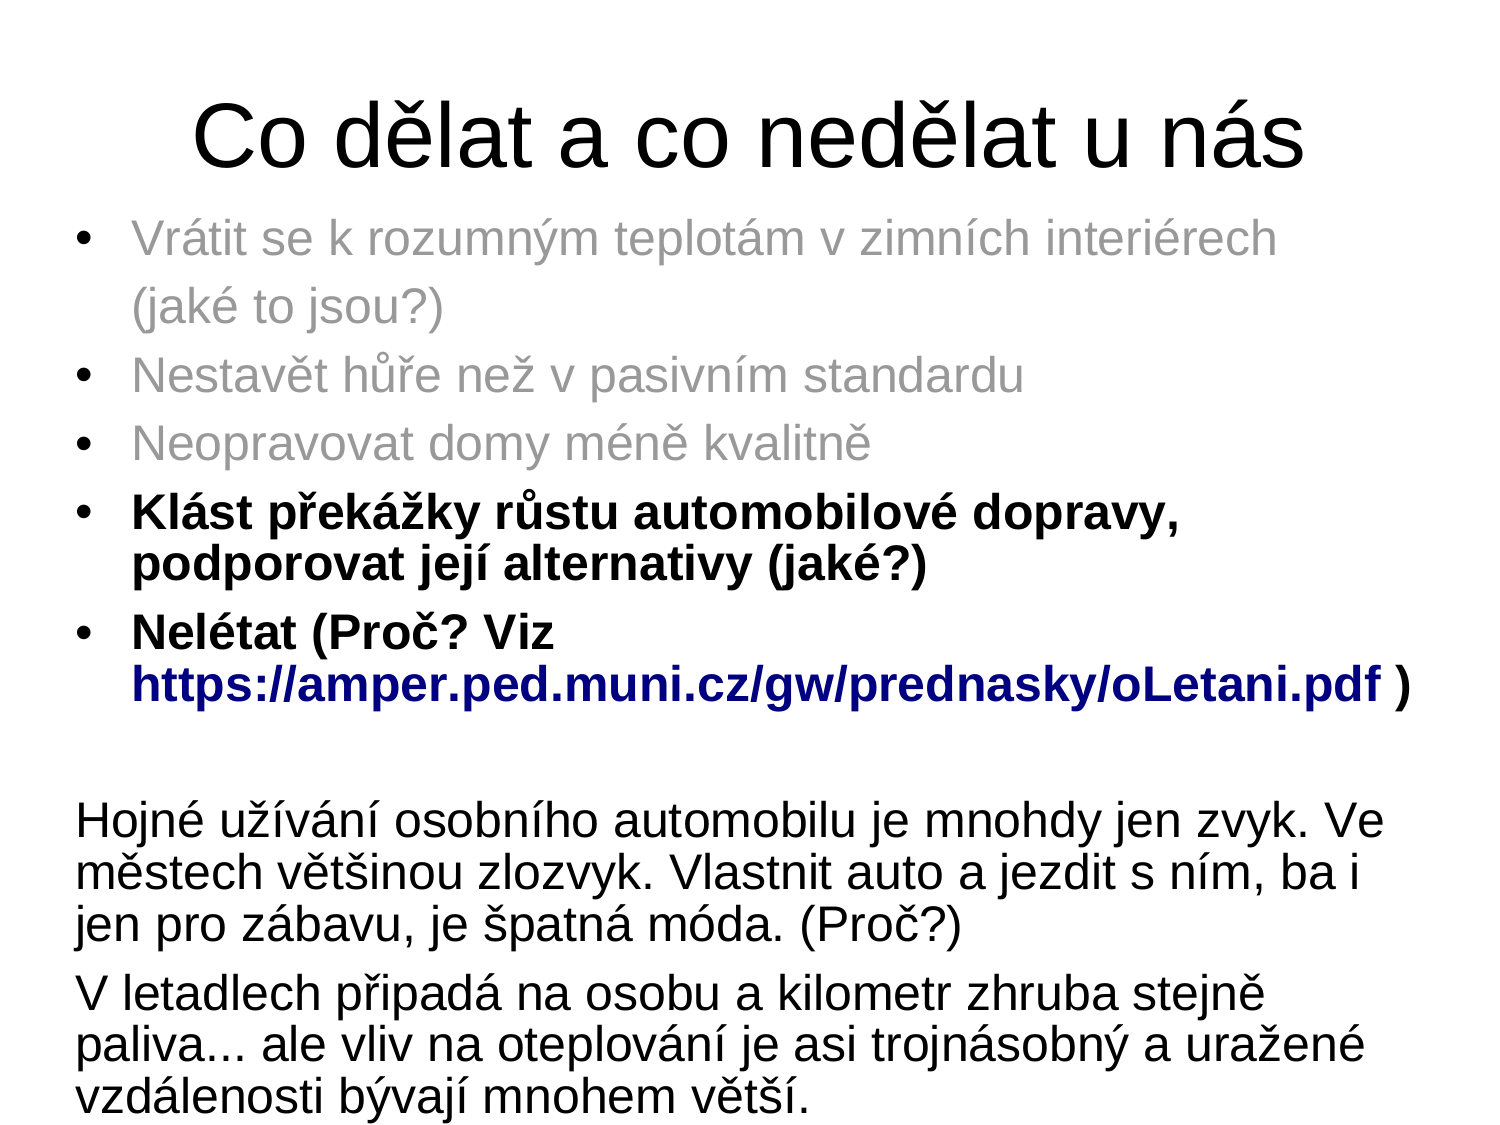

# Co dělat a co nedělat u nás
Vrátit se k rozumným teplotám v zimních interiérech
(jaké to jsou?)
Nestavět hůře než v pasivním standardu
Neopravovat domy méně kvalitně
Klást překážky růstu automobilové dopravy, podporovat její alternativy (jaké?)
Nelétat (Proč? Viz https://amper.ped.muni.cz/gw/prednasky/oLetani.pdf )
Hojné užívání osobního automobilu je mnohdy jen zvyk. Ve městech většinou zlozvyk. Vlastnit auto a jezdit s ním, ba i jen pro zábavu, je špatná móda. (Proč?)
V letadlech připadá na osobu a kilometr zhruba stejně paliva... ale vliv na oteplování je asi trojnásobný a uražené vzdálenosti bývají mnohem větší.